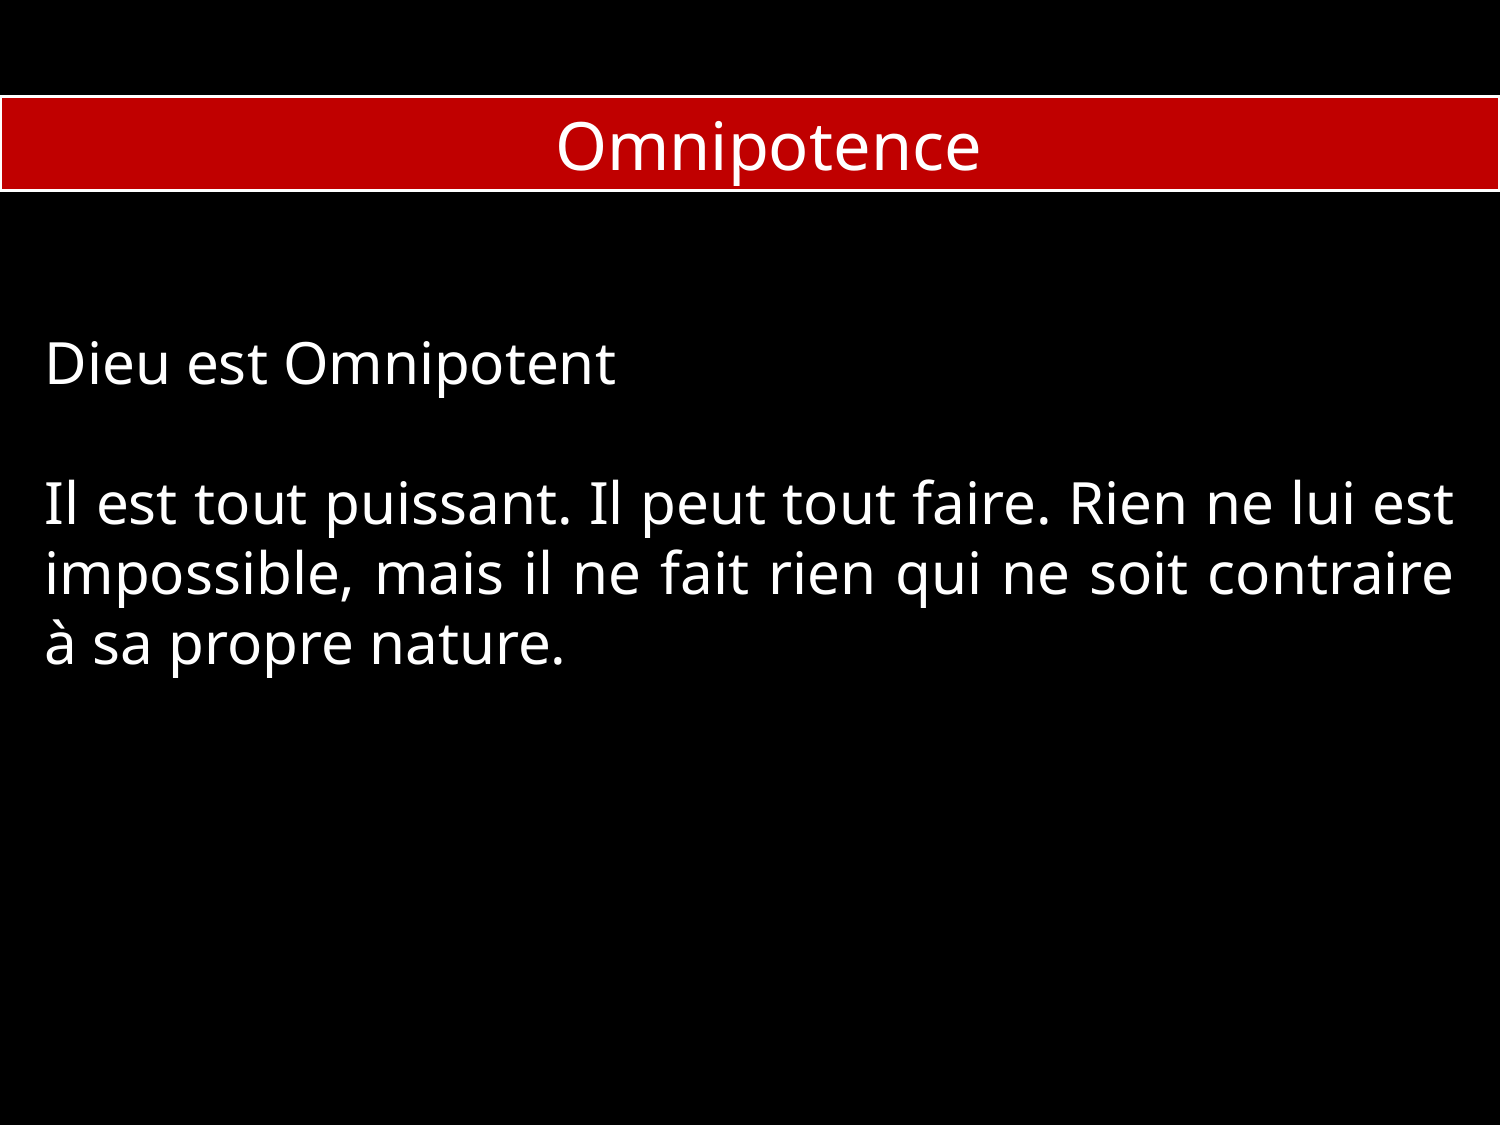

Omnipotence
Dieu est Omnipotent
Il est tout puissant. Il peut tout faire. Rien ne lui est impossible, mais il ne fait rien qui ne soit contraire à sa propre nature.